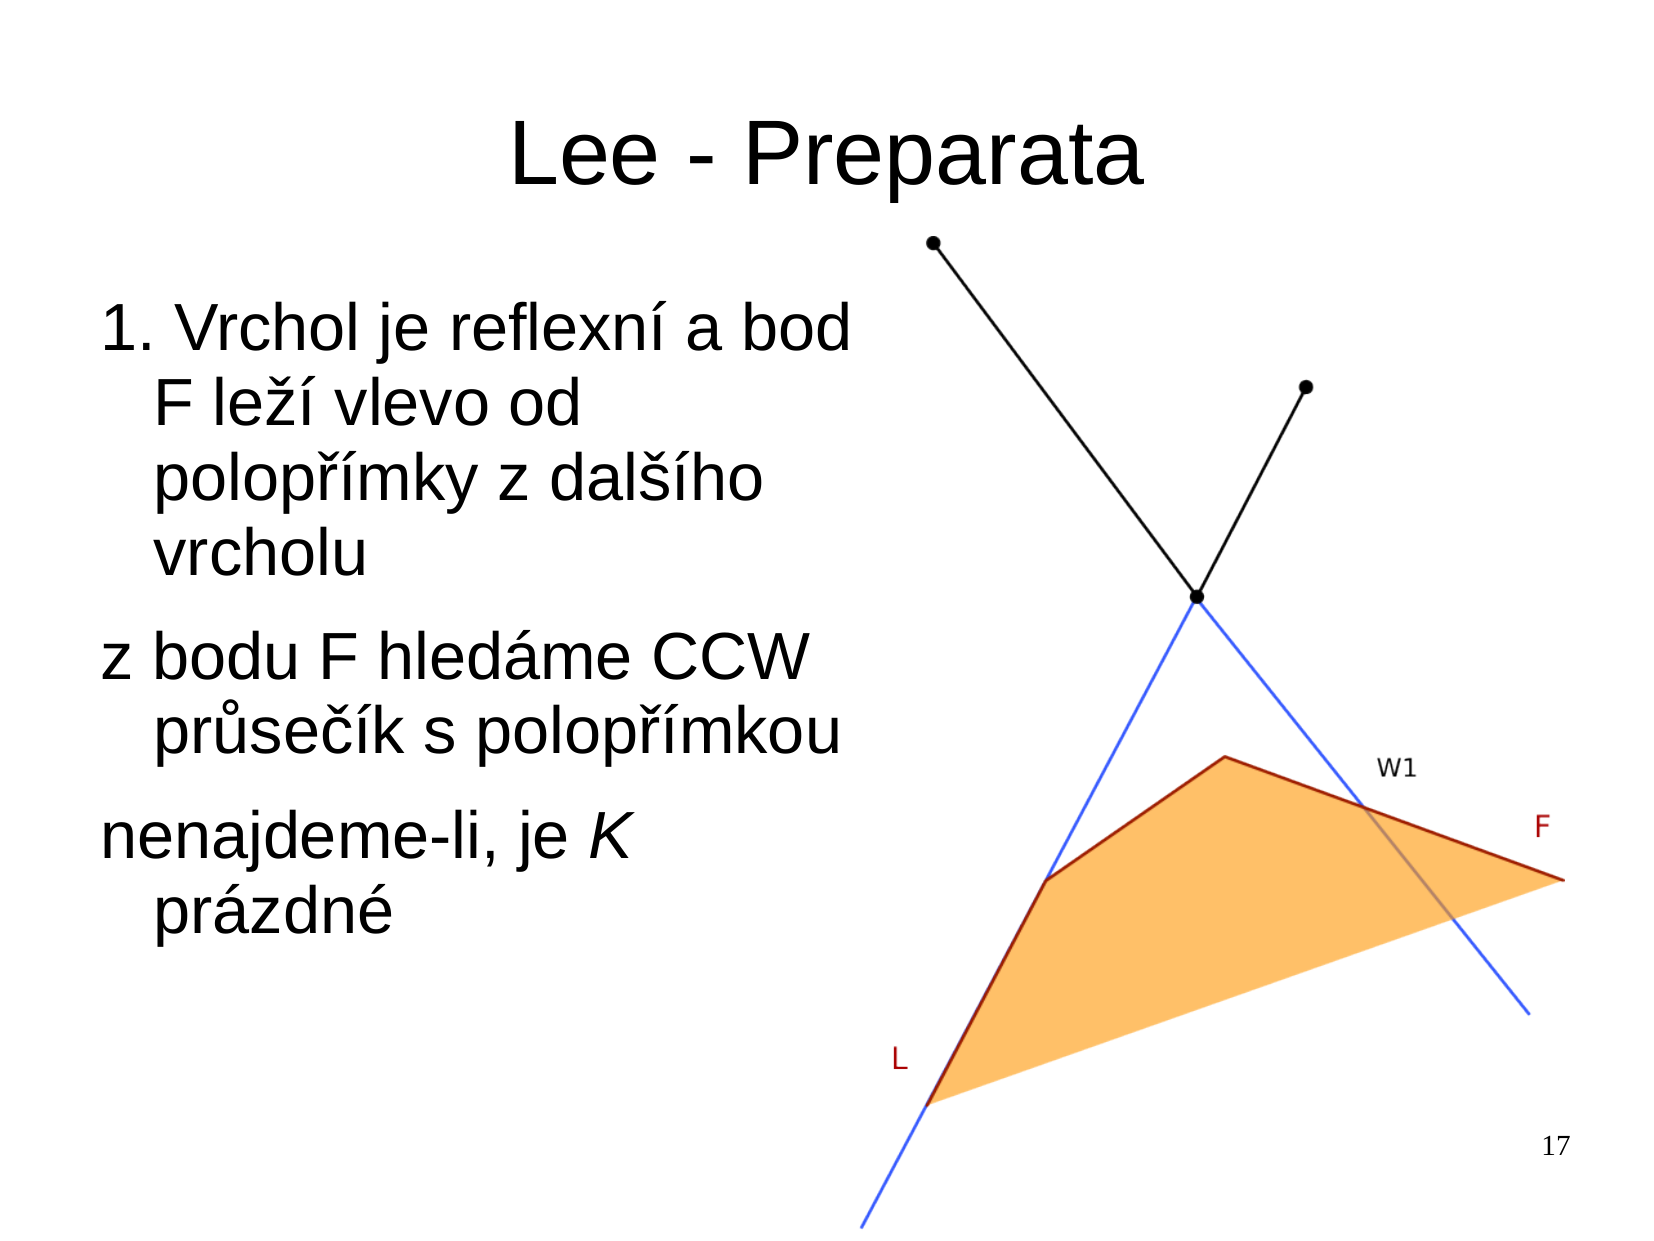

# Lee - Preparata
1. Vrchol je reflexní a bod F leží vlevo od polopřímky z dalšího vrcholu
z bodu F hledáme CCW průsečík s polopřímkou
nenajdeme-li, je K prázdné
17